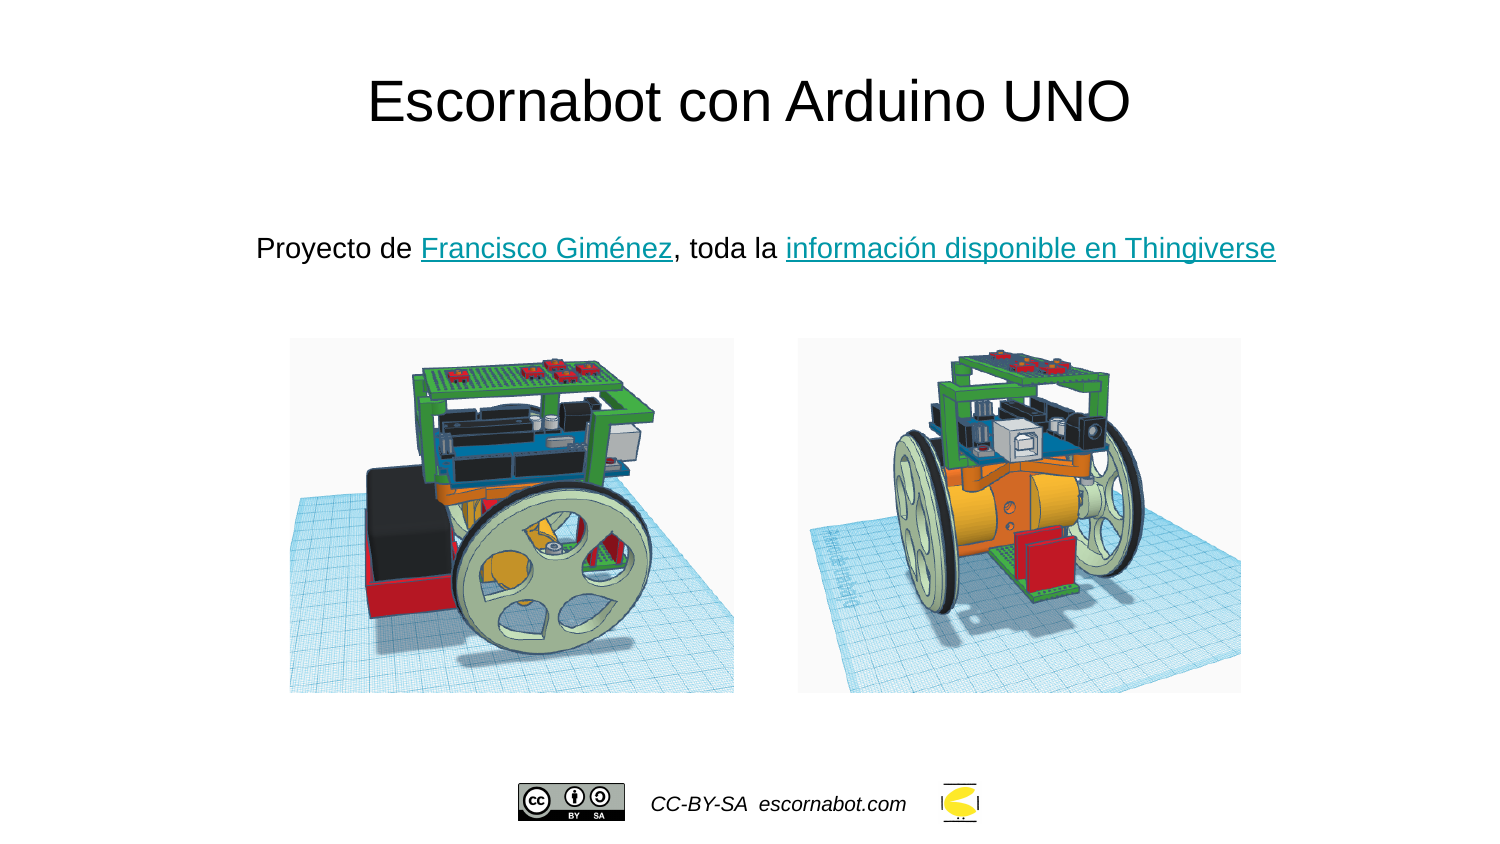

# Escornabot con Arduino UNO
Proyecto de Francisco Giménez, toda la información disponible en Thingiverse
CC-BY-SA escornabot.com